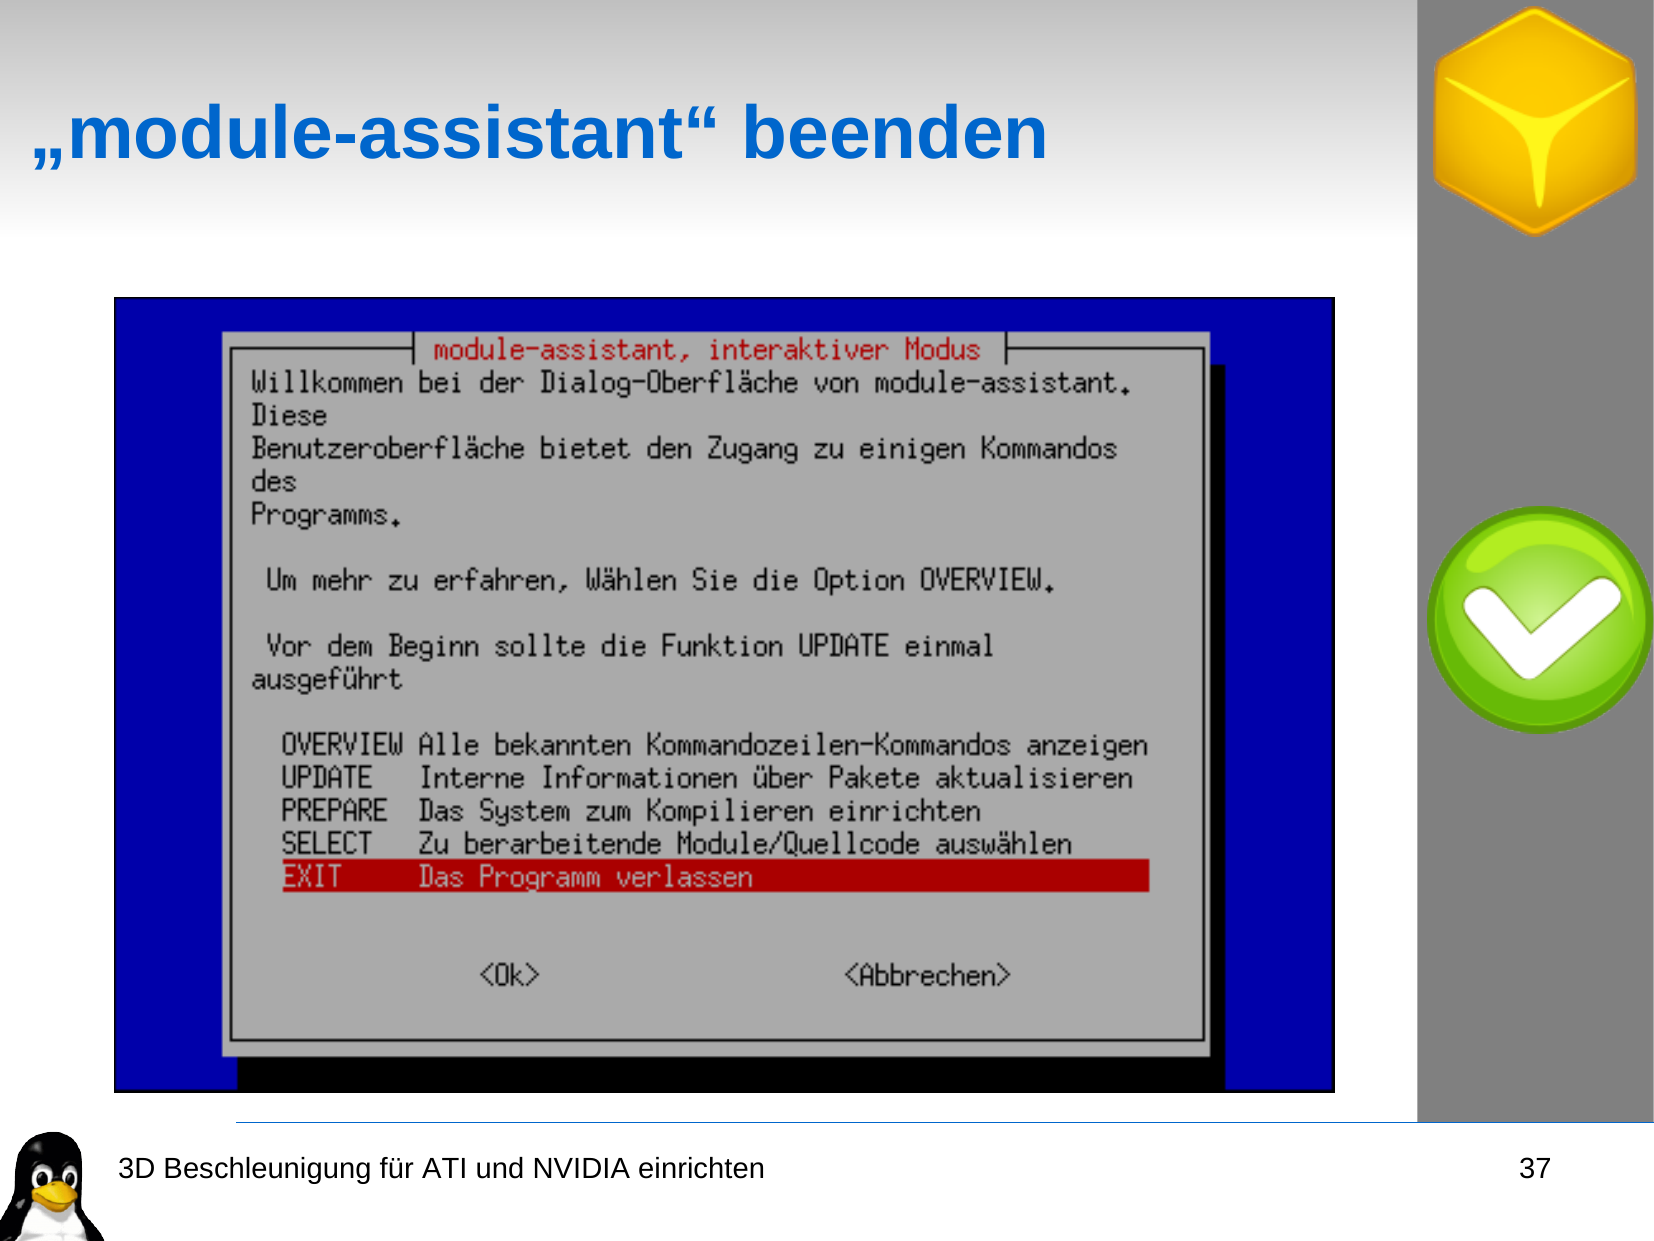

# „module-assistant“ beenden
3D Beschleunigung für ATI und NVIDIA einrichten
37